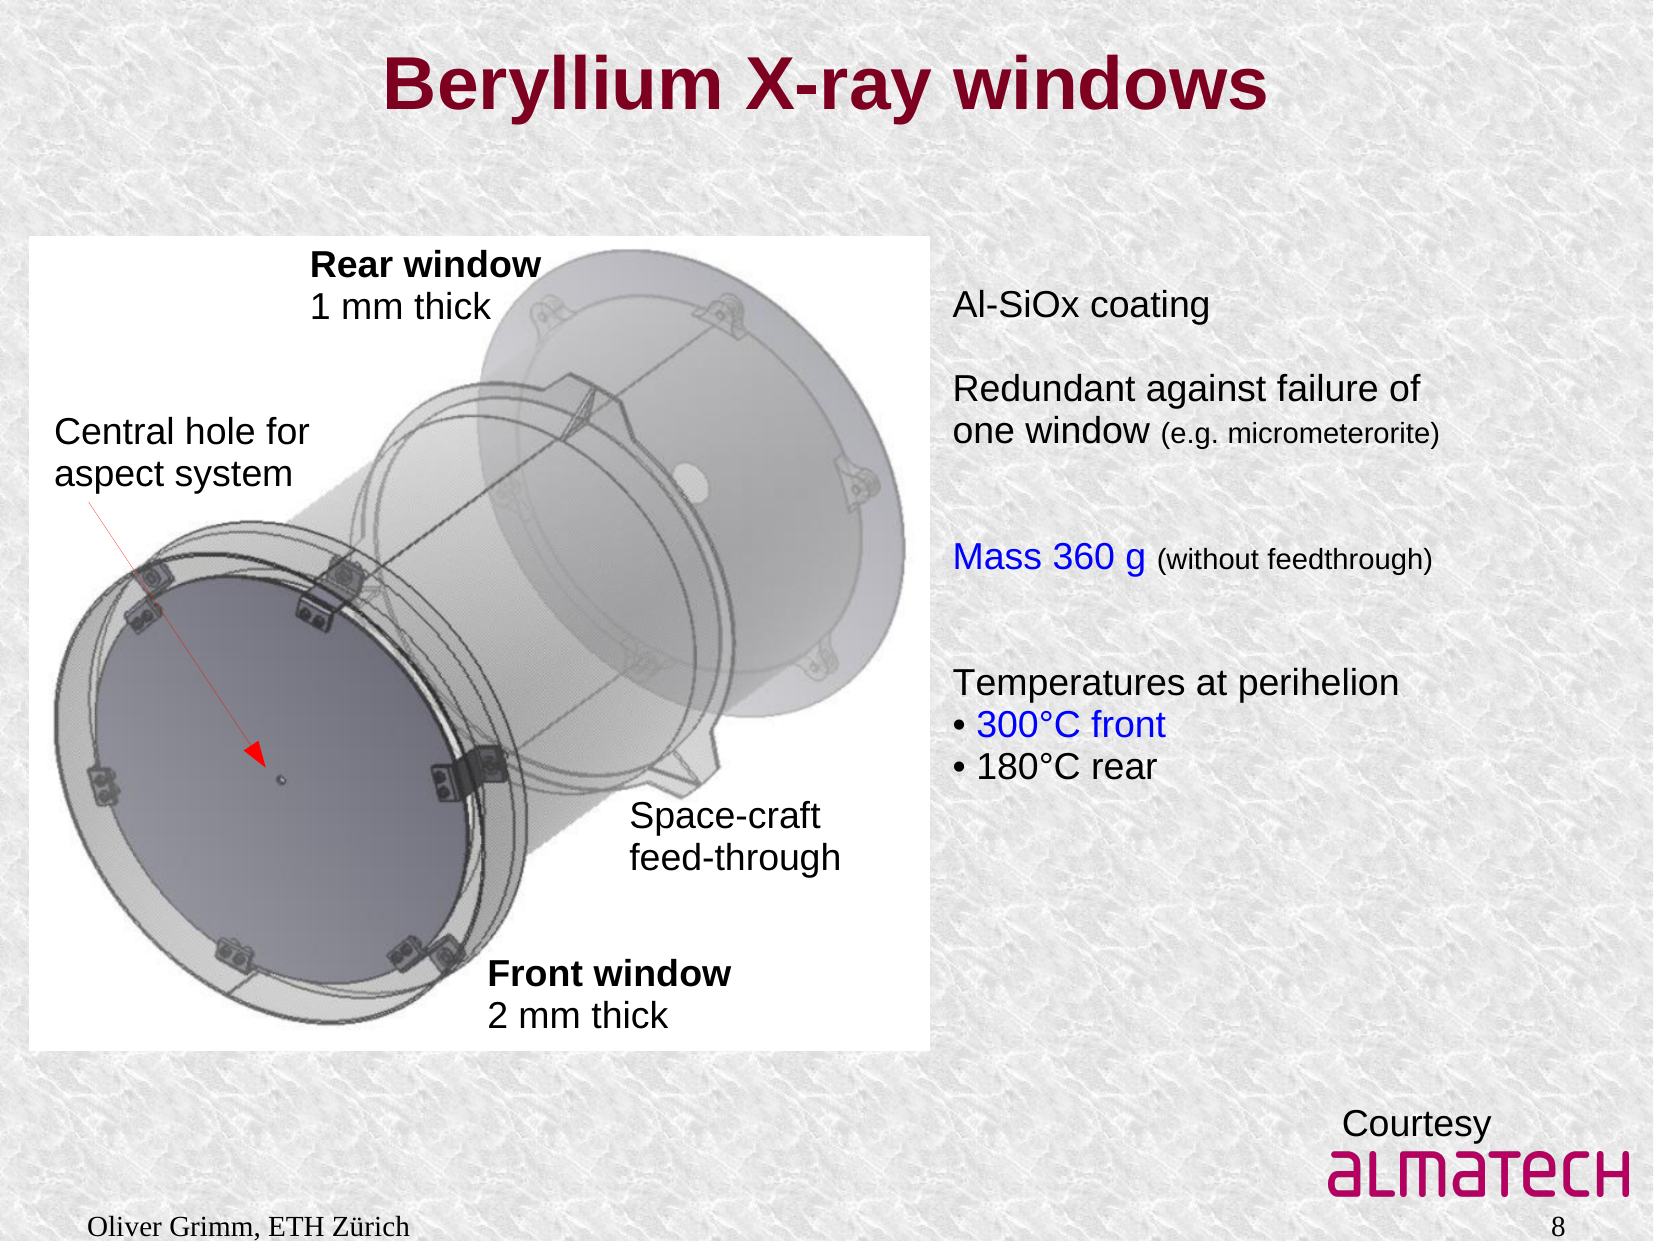

# Beryllium X-ray windows
Rear window
1 mm thick
Al-SiOx coating
Redundant against failure of
one window (e.g. micrometerorite)
Mass 360 g (without feedthrough)
Temperatures at perihelion
• 300°C front
• 180°C rear
Central hole for
aspect system
Space-craft
feed-through
Front window
2 mm thick
Courtesy
Oliver Grimm, ETH Zürich
8